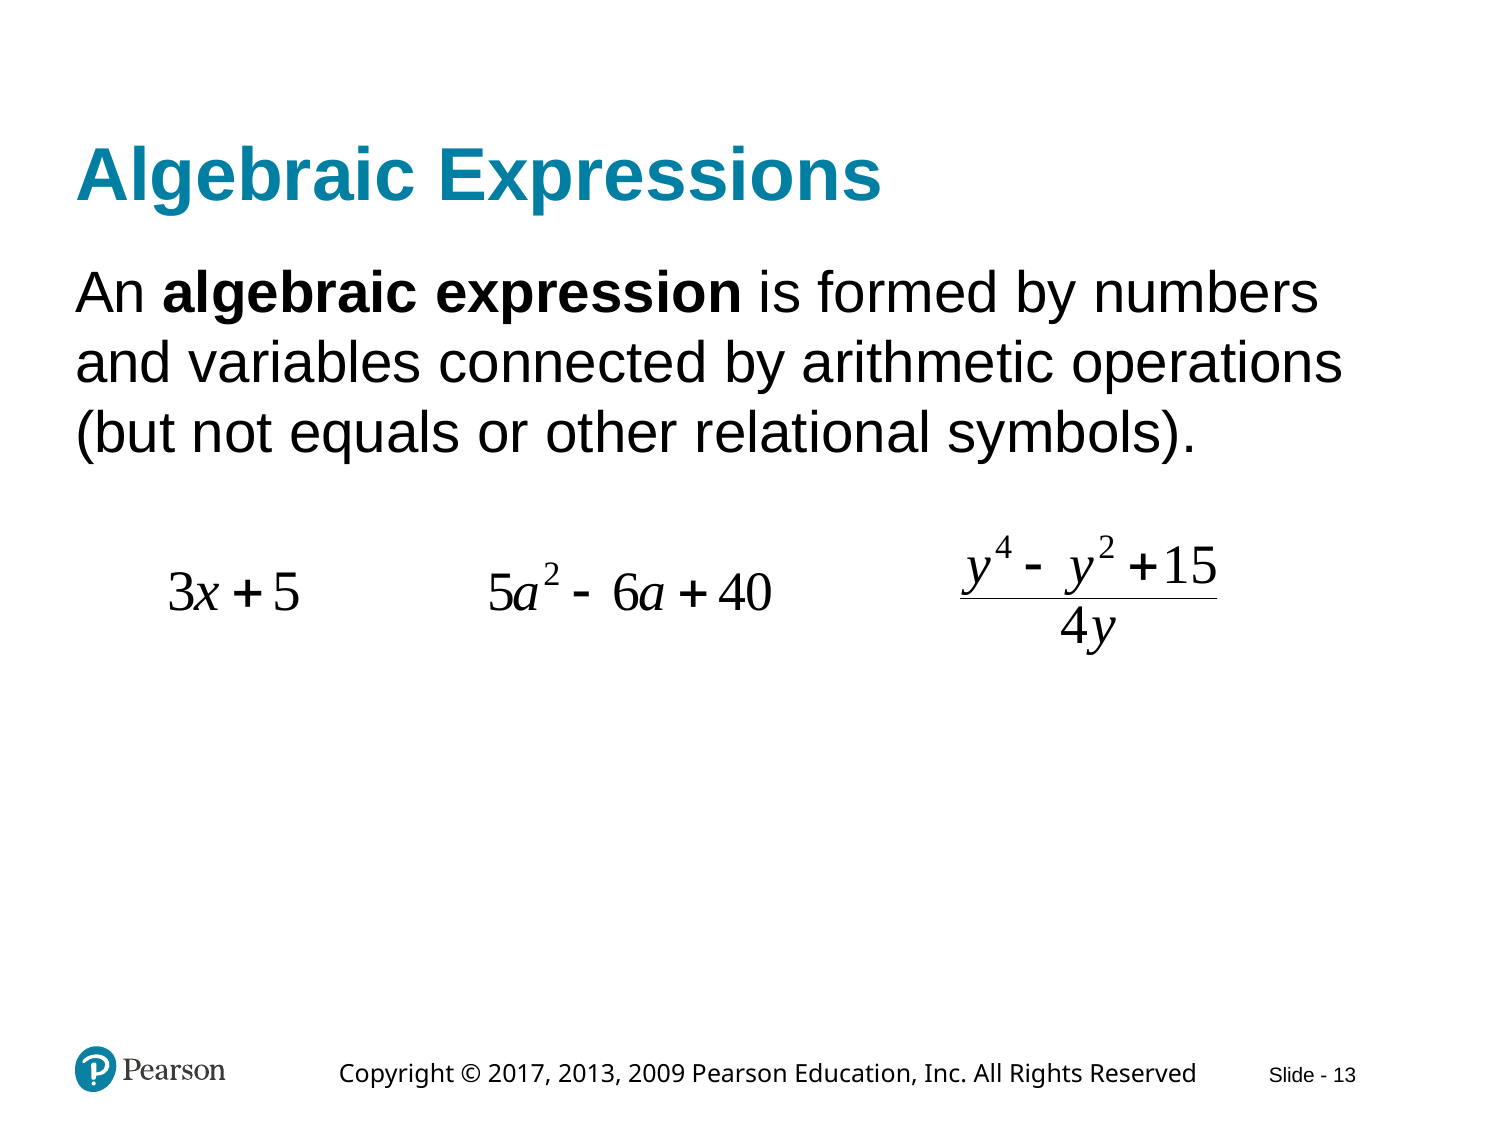

# Algebraic Expressions
An algebraic expression is formed by numbers and variables connected by arithmetic operations (but not equals or other relational symbols).